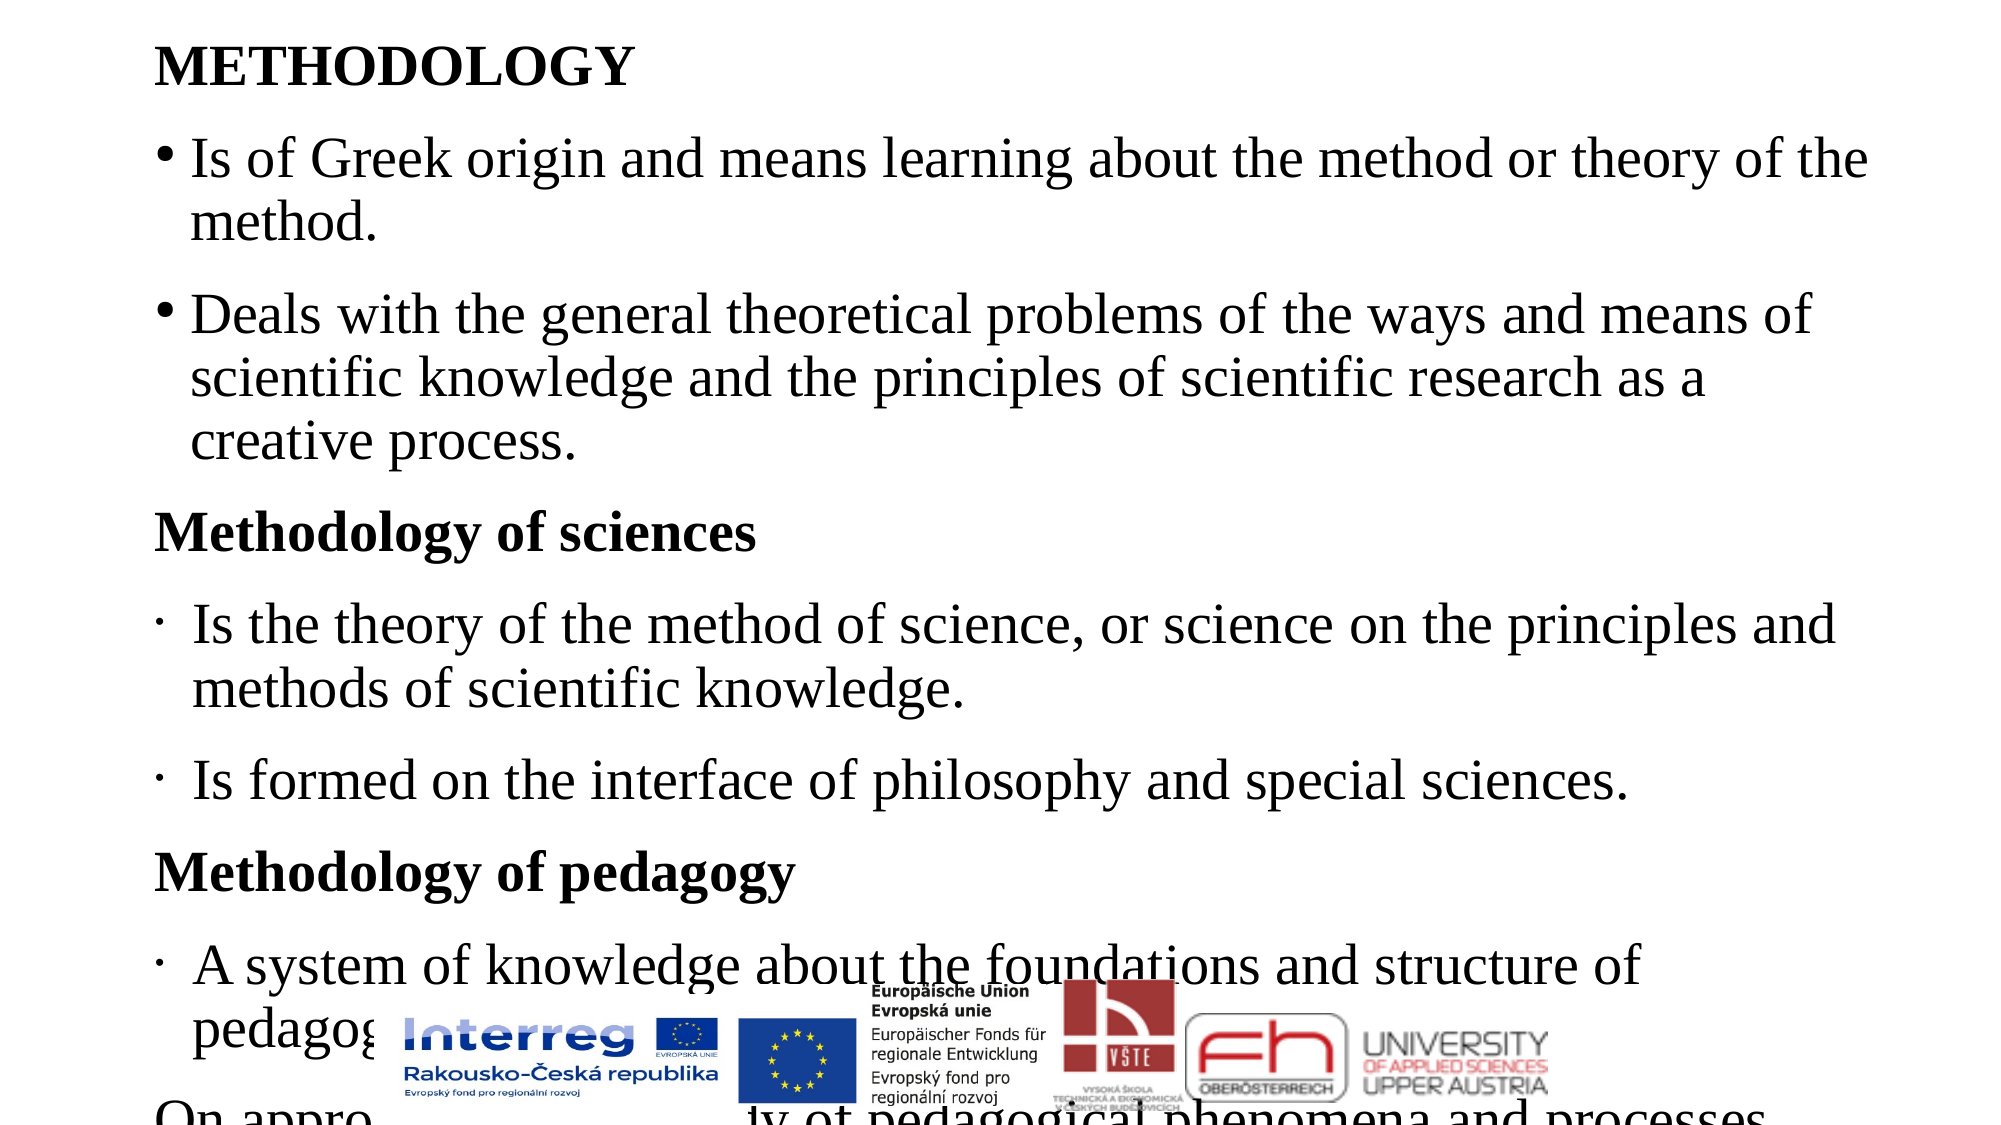

# METHODOLOGY
Is of Greek origin and means learning about the method or theory of the method.
Deals with the general theoretical problems of the ways and means of scientific knowledge and the principles of scientific research as a creative process.
Methodology of sciences
Is the theory of the method of science, or science on the principles and methods of scientific knowledge.
Is formed on the interface of philosophy and special sciences.
Methodology of pedagogy
A system of knowledge about the foundations and structure of pedagogical theory,
On approaches to the study of pedagogical phenomena and processes,
About ways to gain knowledge that truly reflects pedagogical reality